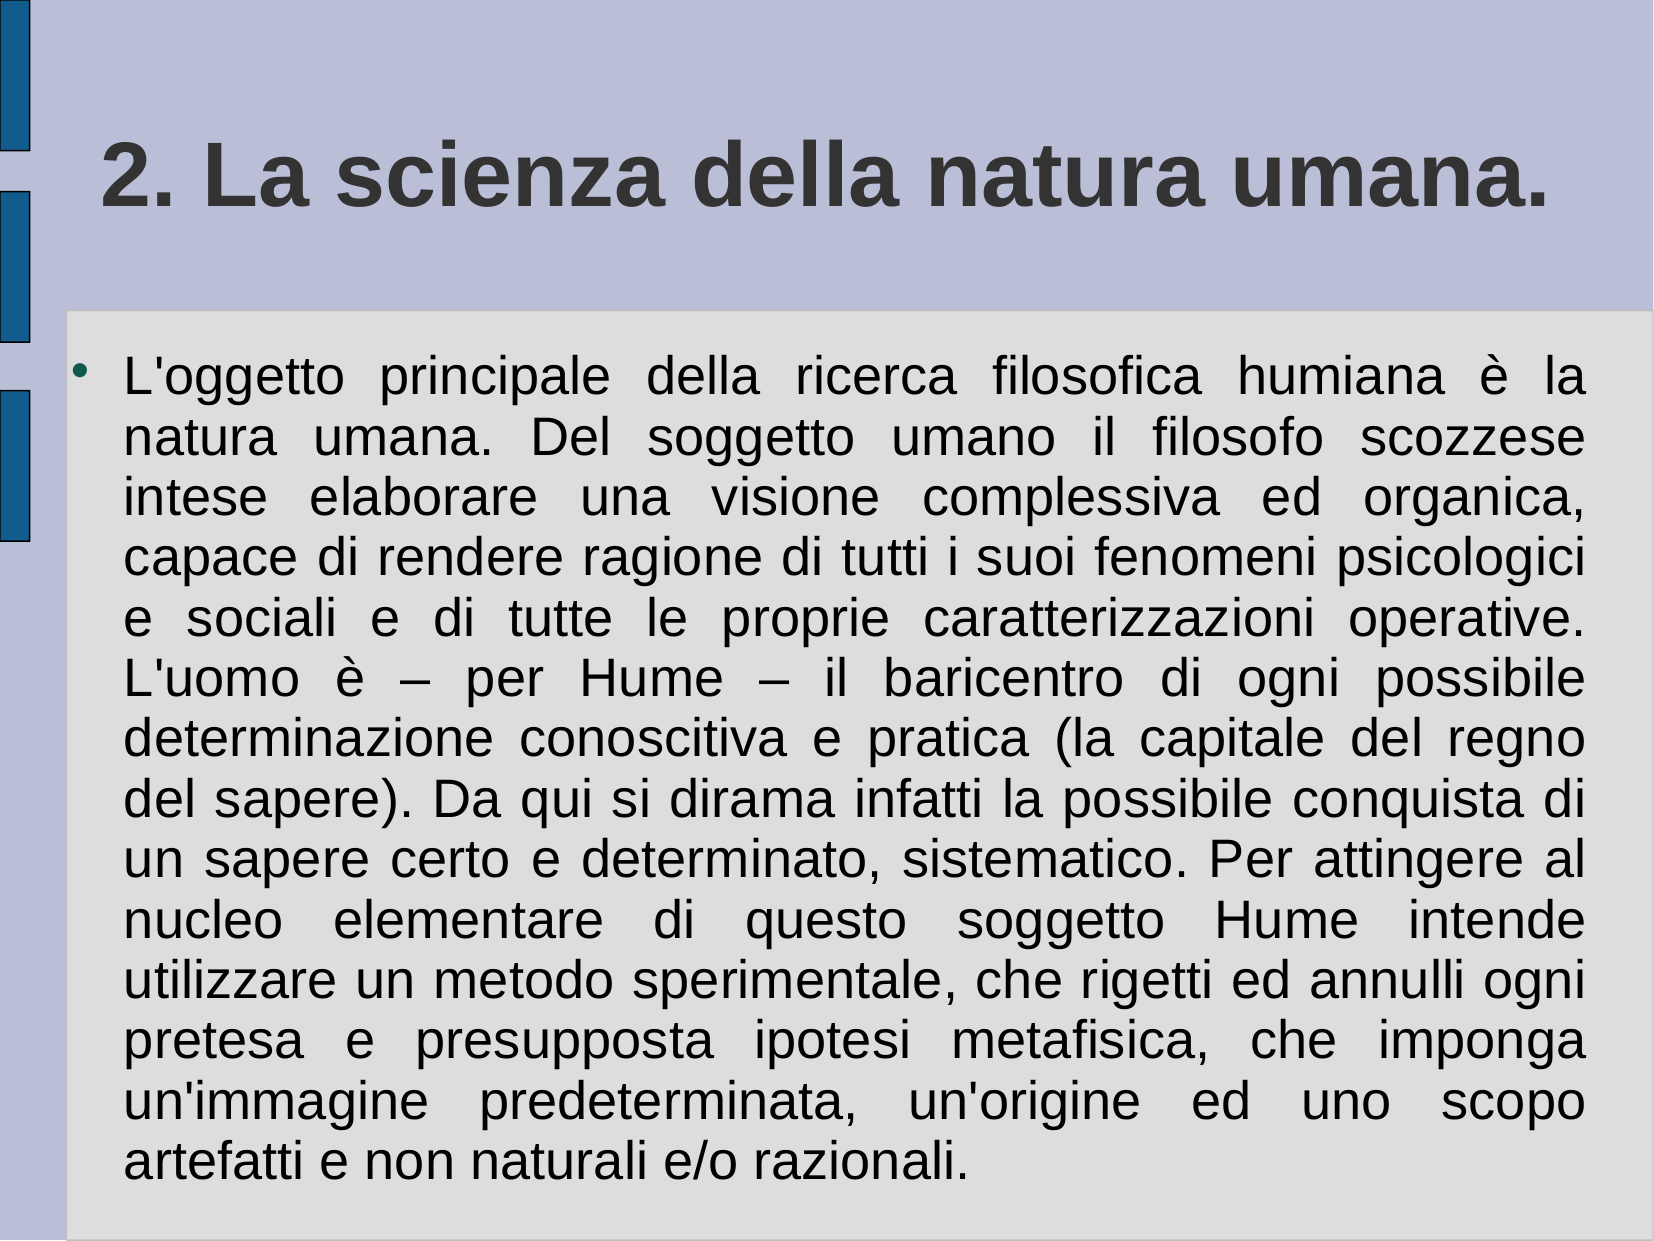

# 2. La scienza della natura umana.
L'oggetto principale della ricerca filosofica humiana è la natura umana. Del soggetto umano il filosofo scozzese intese elaborare una visione complessiva ed organica, capace di rendere ragione di tutti i suoi fenomeni psicologici e sociali e di tutte le proprie caratterizzazioni operative. L'uomo è – per Hume – il baricentro di ogni possibile determinazione conoscitiva e pratica (la capitale del regno del sapere). Da qui si dirama infatti la possibile conquista di un sapere certo e determinato, sistematico. Per attingere al nucleo elementare di questo soggetto Hume intende utilizzare un metodo sperimentale, che rigetti ed annulli ogni pretesa e presupposta ipotesi metafisica, che imponga un'immagine predeterminata, un'origine ed uno scopo artefatti e non naturali e/o razionali.